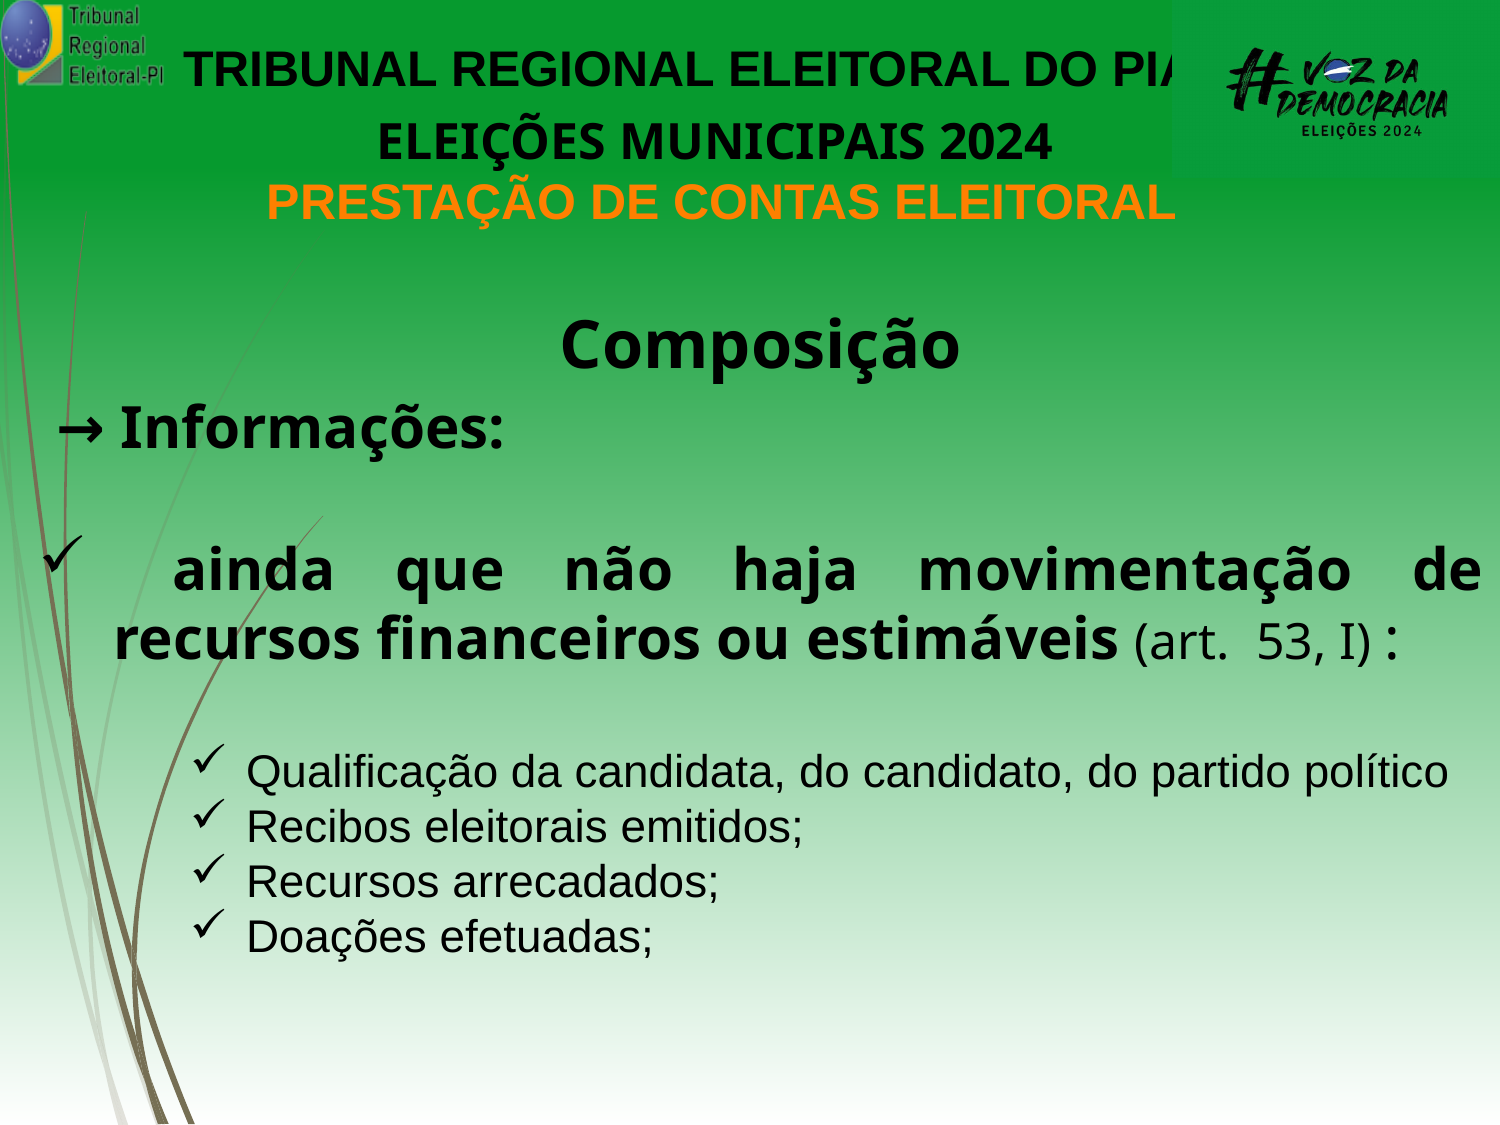

TRIBUNAL REGIONAL ELEITORAL DO PIAUÍ
ELEIÇÕES MUNICIPAIS 2024
 PRESTAÇÃO DE CONTAS ELEITORAL
Composição
 → Informações:
 ainda que não haja movimentação de recursos financeiros ou estimáveis (art. 53, I) :
Qualificação da candidata, do candidato, do partido político
Recibos eleitorais emitidos;
Recursos arrecadados;
Doações efetuadas;